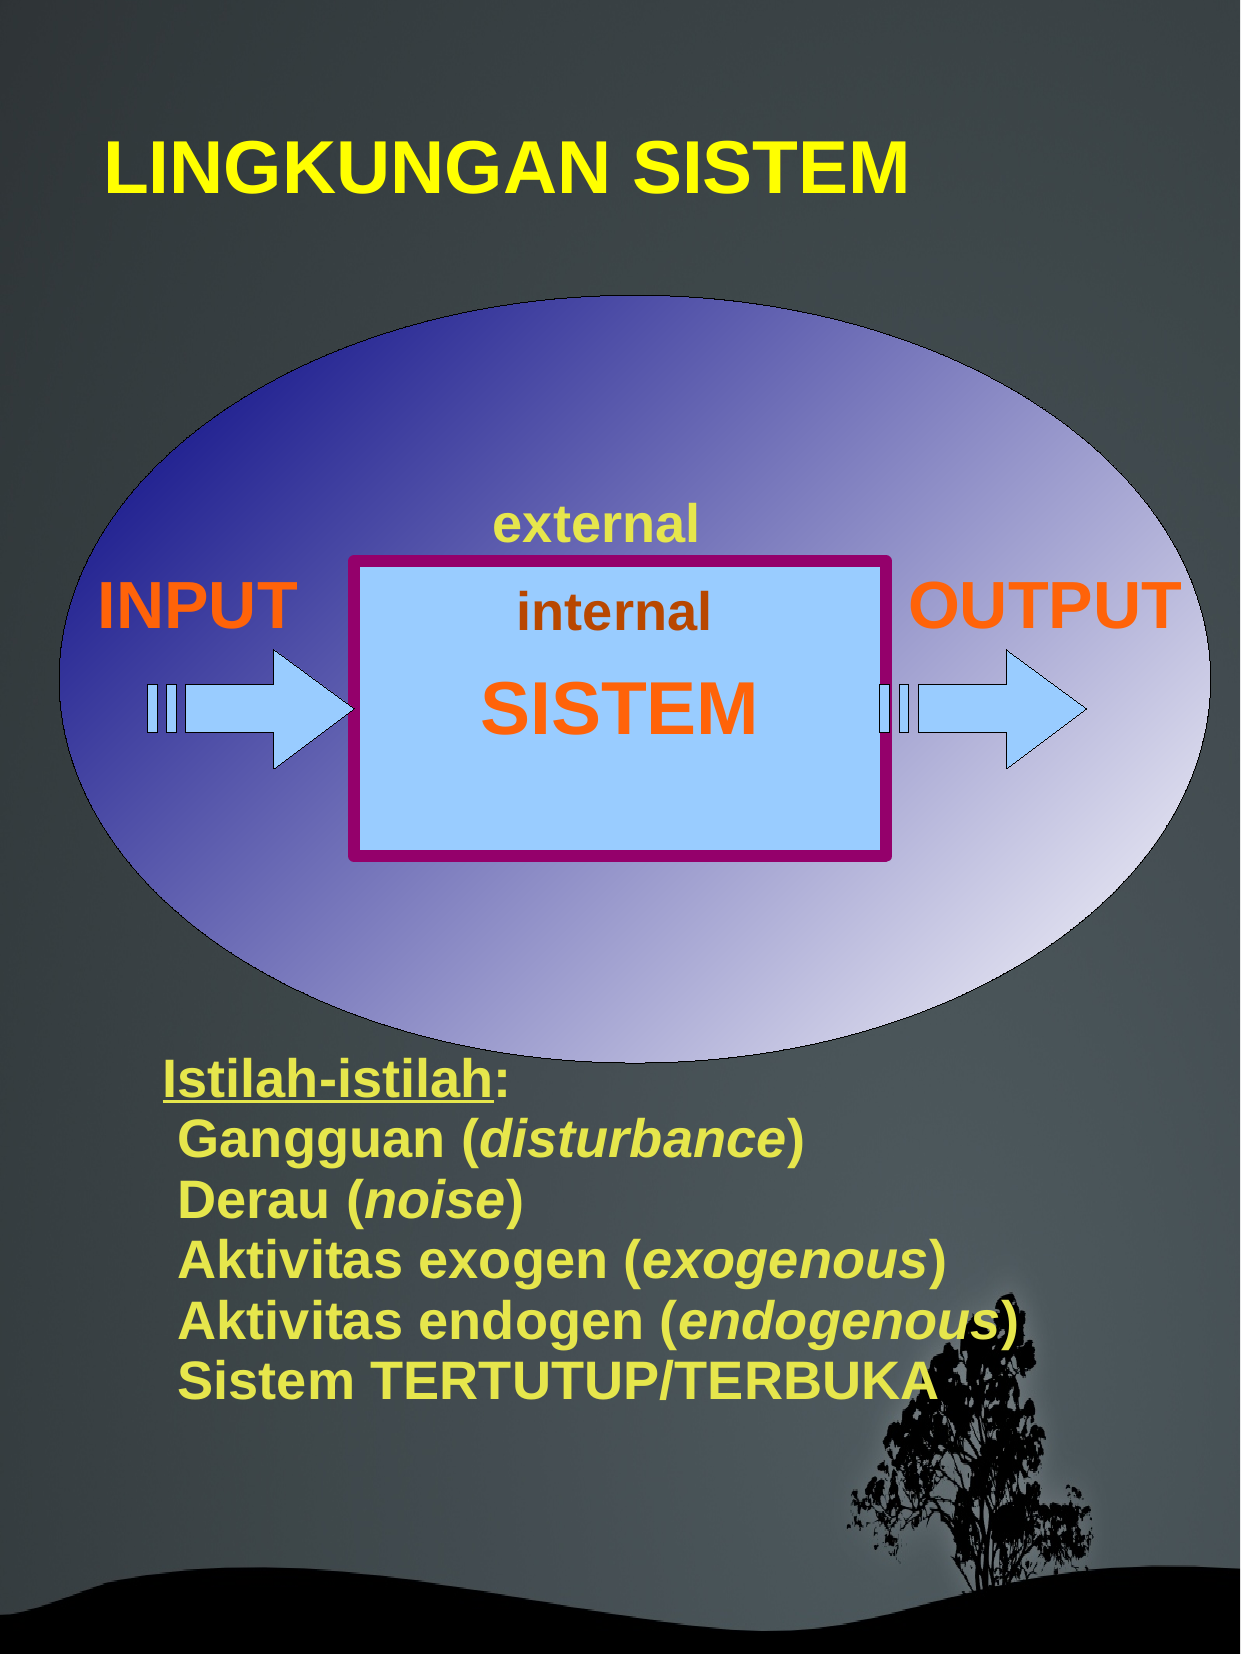

LINGKUNGAN SISTEM
external
INPUT
SISTEM
OUTPUT
internal
Istilah-istilah:
 Gangguan (disturbance)
 Derau (noise)
 Aktivitas exogen (exogenous)
 Aktivitas endogen (endogenous)
 Sistem TERTUTUP/TERBUKA